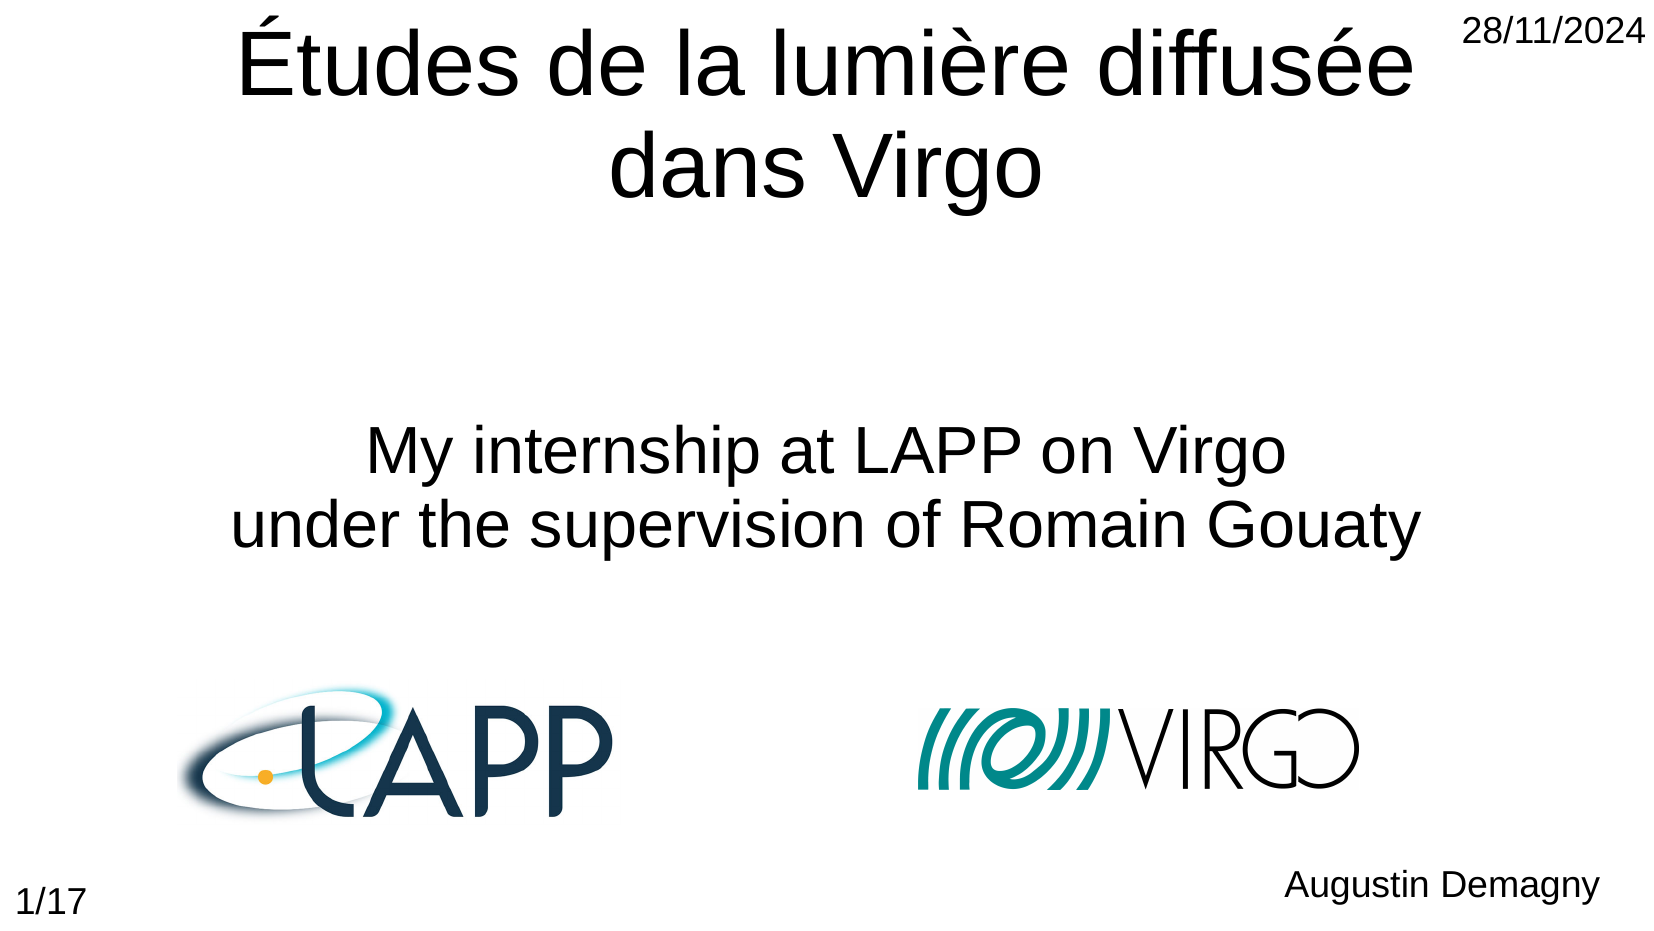

28/11/2024
# Études de la lumière diffusée dans Virgo
My internship at LAPP on Virgo
under the supervision of Romain Gouaty
Augustin Demagny